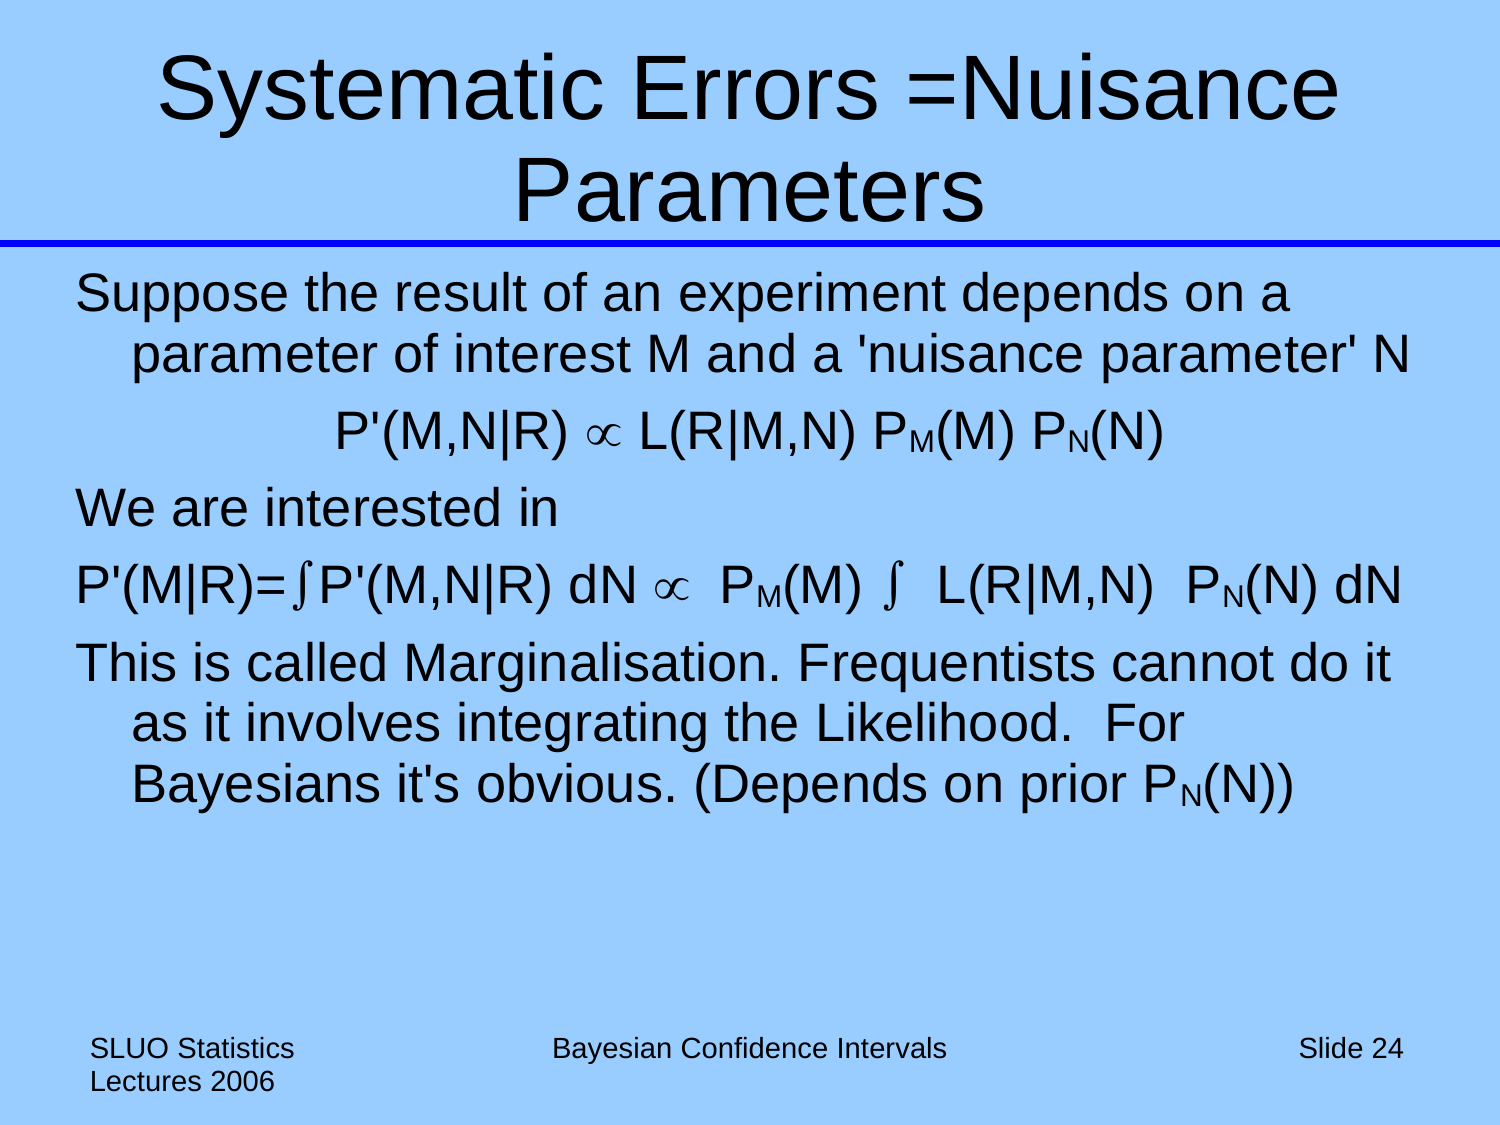

# Systematic Errors =Nuisance Parameters
Suppose the result of an experiment depends on a parameter of interest M and a 'nuisance parameter' N
P'(M,N|R)  L(R|M,N) PM(M) PN(N)
We are interested in
P'(M|R)=P'(M,N|R) dN  PM(M)  L(R|M,N) PN(N) dN
This is called Marginalisation. Frequentists cannot do it as it involves integrating the Likelihood. For Bayesians it's obvious. (Depends on prior PN(N))
24